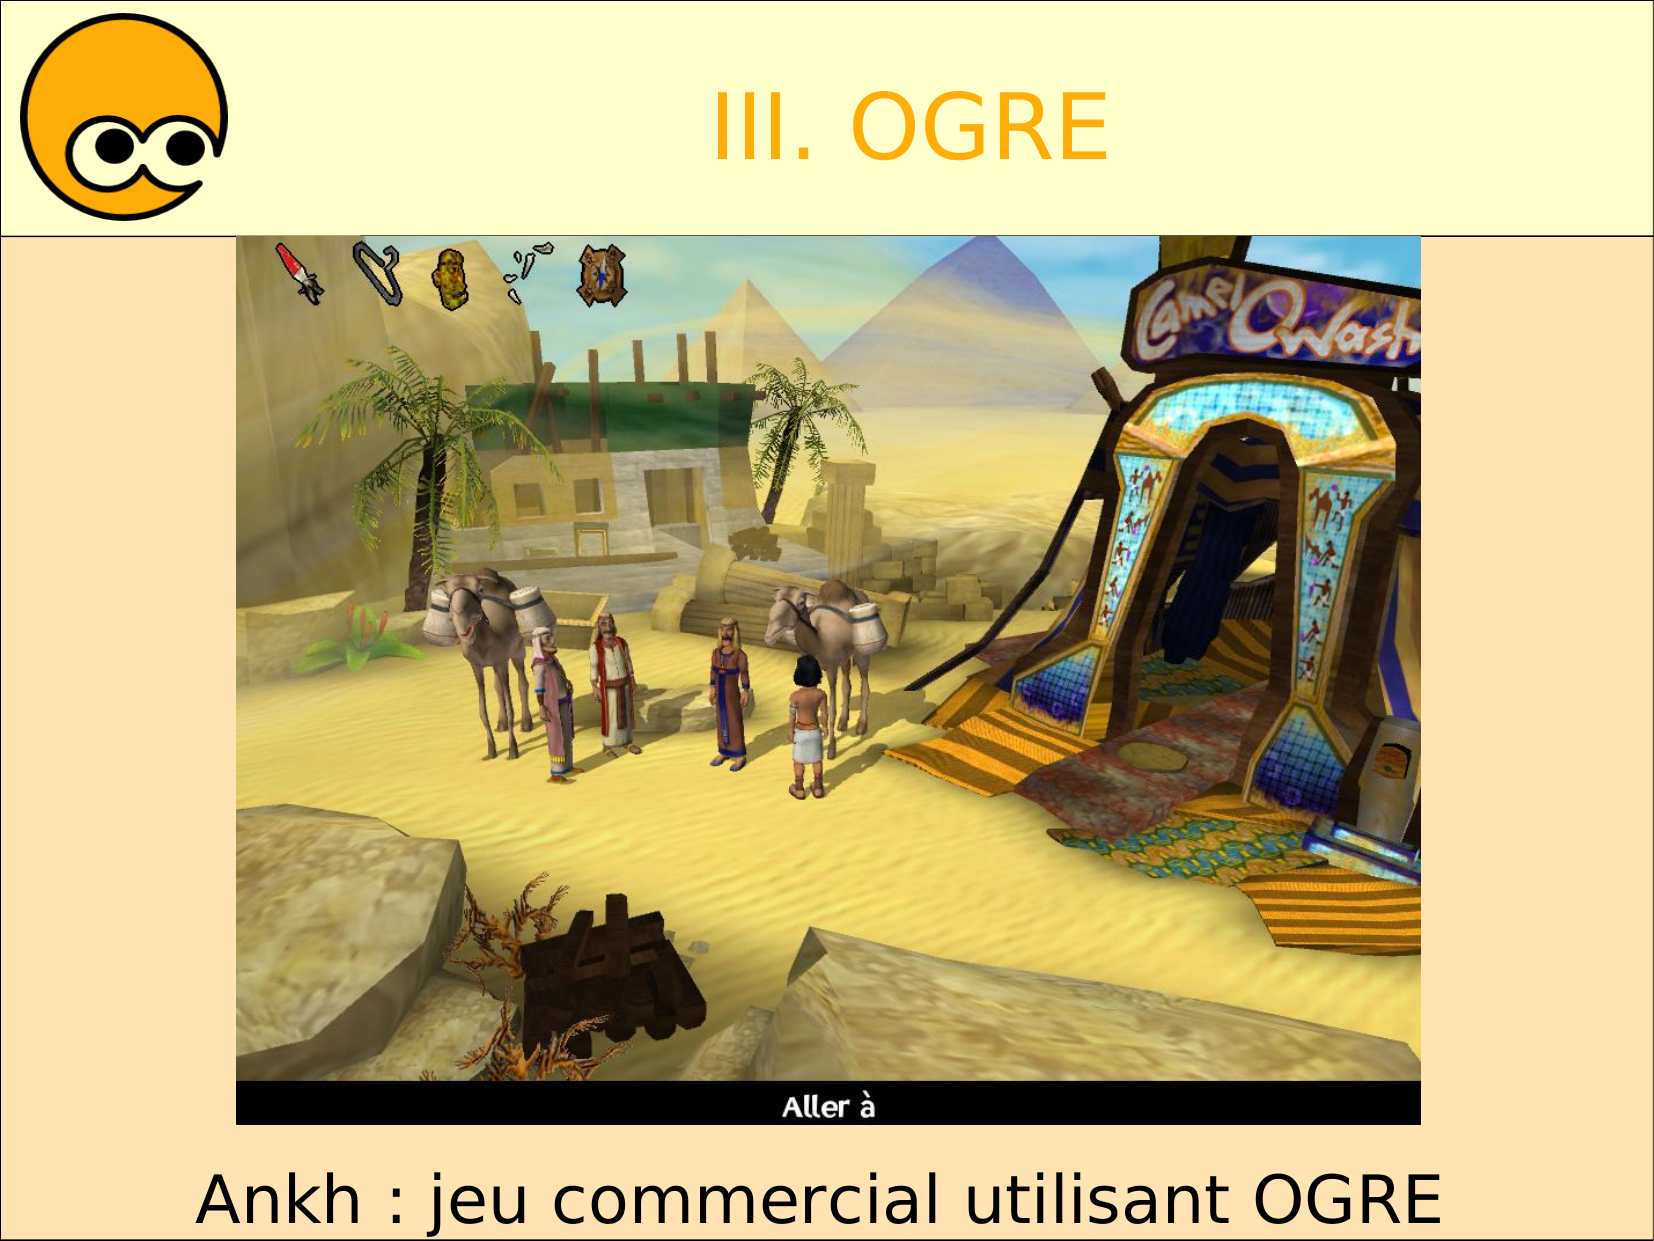

# III. OGRE
Ankh : jeu commercial utilisant OGRE